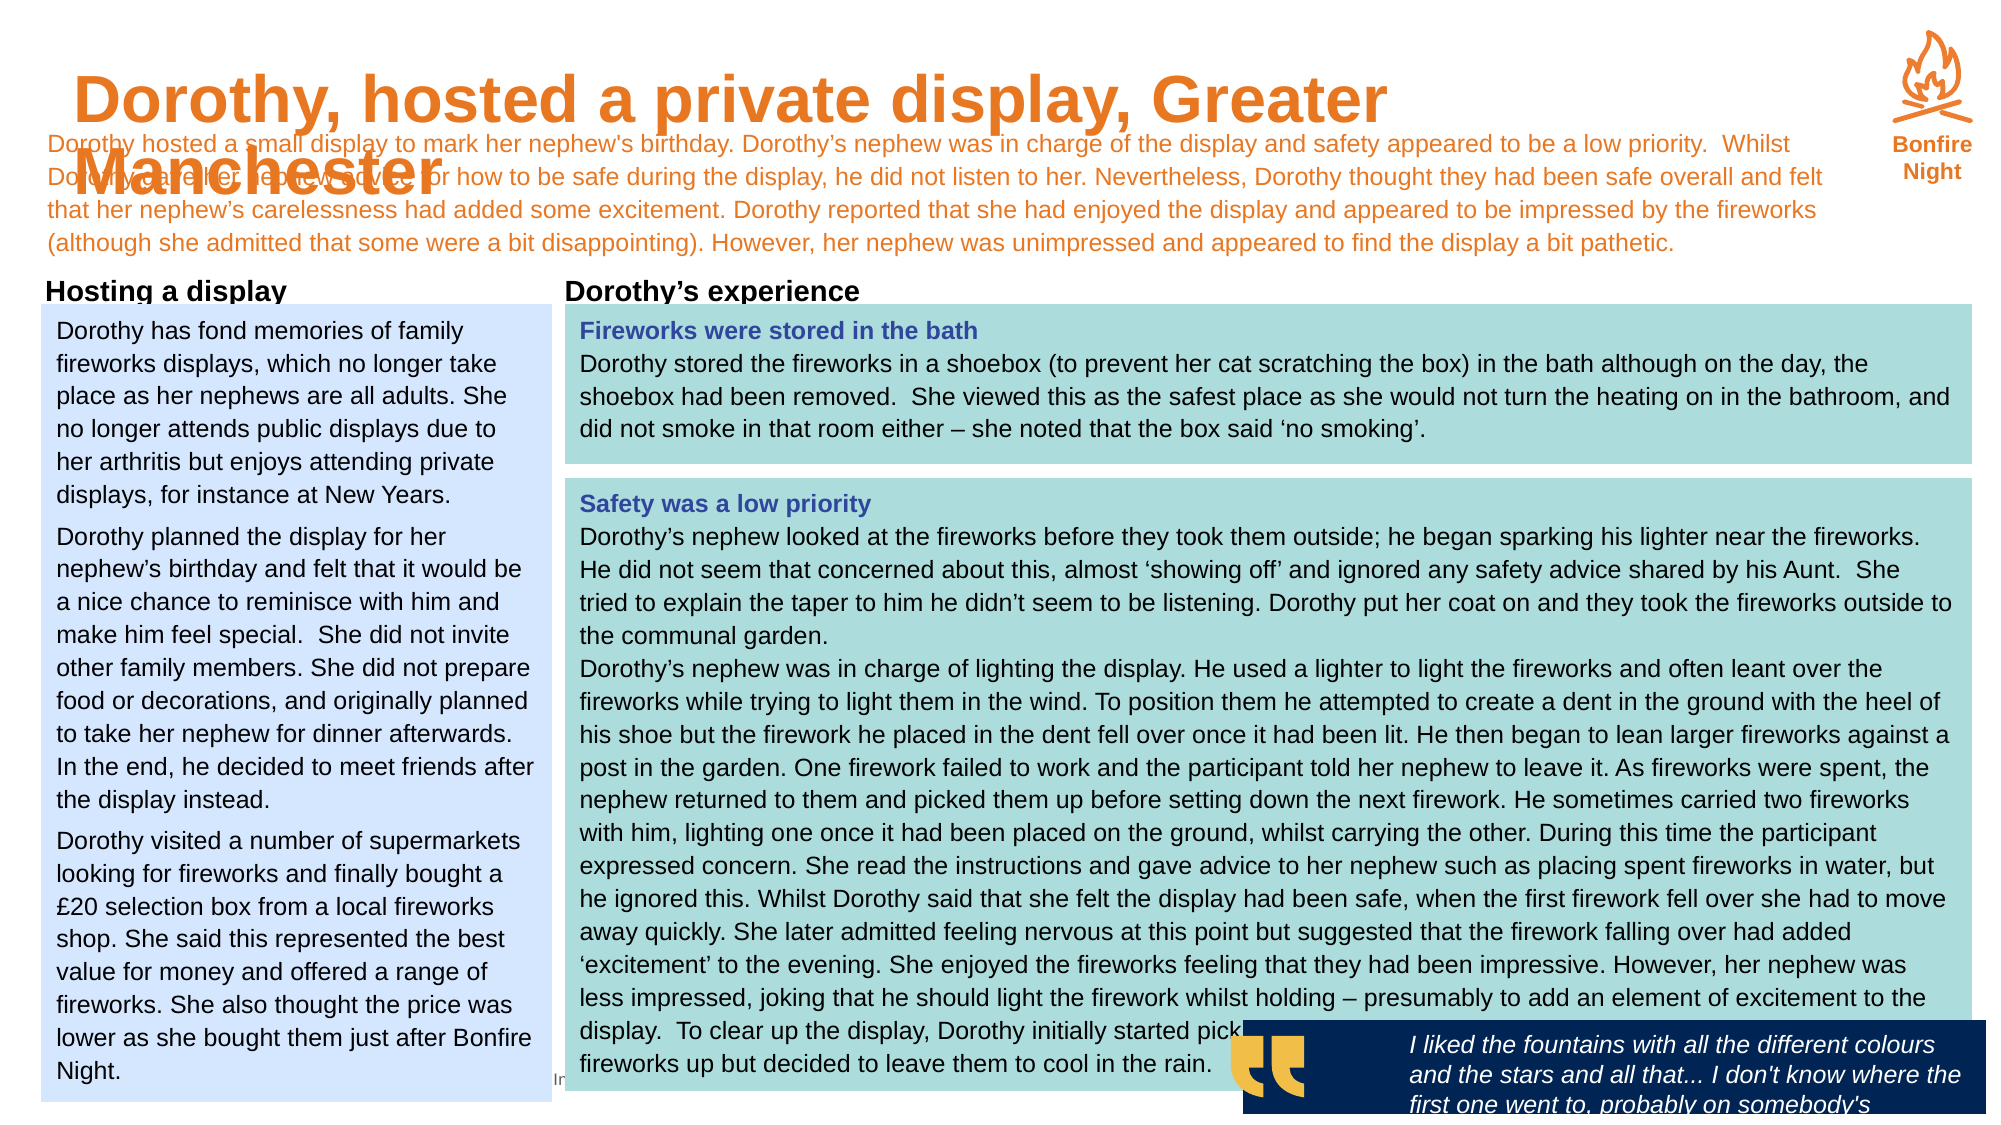

# Dorothy, hosted a private display, Greater Manchester
Dorothy hosted a small display to mark her nephew's birthday. Dorothy’s nephew was in charge of the display and safety appeared to be a low priority. Whilst Dorothy gave her nephew advice for how to be safe during the display, he did not listen to her. Nevertheless, Dorothy thought they had been safe overall and felt that her nephew’s carelessness had added some excitement. Dorothy reported that she had enjoyed the display and appeared to be impressed by the fireworks (although she admitted that some were a bit disappointing). However, her nephew was unimpressed and appeared to find the display a bit pathetic.
Bonfire Night
Hosting a display
Dorothy’s experience
Dorothy has fond memories of family fireworks displays, which no longer take place as her nephews are all adults. She no longer attends public displays due to her arthritis but enjoys attending private displays, for instance at New Years.
Dorothy planned the display for her nephew’s birthday and felt that it would be a nice chance to reminisce with him and make him feel special. She did not invite other family members. She did not prepare food or decorations, and originally planned to take her nephew for dinner afterwards. In the end, he decided to meet friends after the display instead.
Dorothy visited a number of supermarkets looking for fireworks and finally bought a £20 selection box from a local fireworks shop. She said this represented the best value for money and offered a range of fireworks. She also thought the price was lower as she bought them just after Bonfire Night.
Fireworks were stored in the bath
Dorothy stored the fireworks in a shoebox (to prevent her cat scratching the box) in the bath although on the day, the shoebox had been removed. She viewed this as the safest place as she would not turn the heating on in the bathroom, and did not smoke in that room either – she noted that the box said ‘no smoking’.
Safety was a low priority
Dorothy’s nephew looked at the fireworks before they took them outside; he began sparking his lighter near the fireworks. He did not seem that concerned about this, almost ‘showing off’ and ignored any safety advice shared by his Aunt. She tried to explain the taper to him he didn’t seem to be listening. Dorothy put her coat on and they took the fireworks outside to the communal garden.
Dorothy’s nephew was in charge of lighting the display. He used a lighter to light the fireworks and often leant over the fireworks while trying to light them in the wind. To position them he attempted to create a dent in the ground with the heel of his shoe but the firework he placed in the dent fell over once it had been lit. He then began to lean larger fireworks against a post in the garden. One firework failed to work and the participant told her nephew to leave it. As fireworks were spent, the nephew returned to them and picked them up before setting down the next firework. He sometimes carried two fireworks with him, lighting one once it had been placed on the ground, whilst carrying the other. During this time the participant expressed concern. She read the instructions and gave advice to her nephew such as placing spent fireworks in water, but he ignored this. Whilst Dorothy said that she felt the display had been safe, when the first firework fell over she had to move away quickly. She later admitted feeling nervous at this point but suggested that the firework falling over had added ‘excitement’ to the evening. She enjoyed the fireworks feeling that they had been impressive. However, her nephew was less impressed, joking that he should light the firework whilst holding – presumably to add an element of excitement to the display. To clear up the display, Dorothy initially started picking the
fireworks up but decided to leave them to cool in the rain.
I liked the fountains with all the different colours and the stars and all that... I don't know where the first one went to, probably on somebody's balcony!